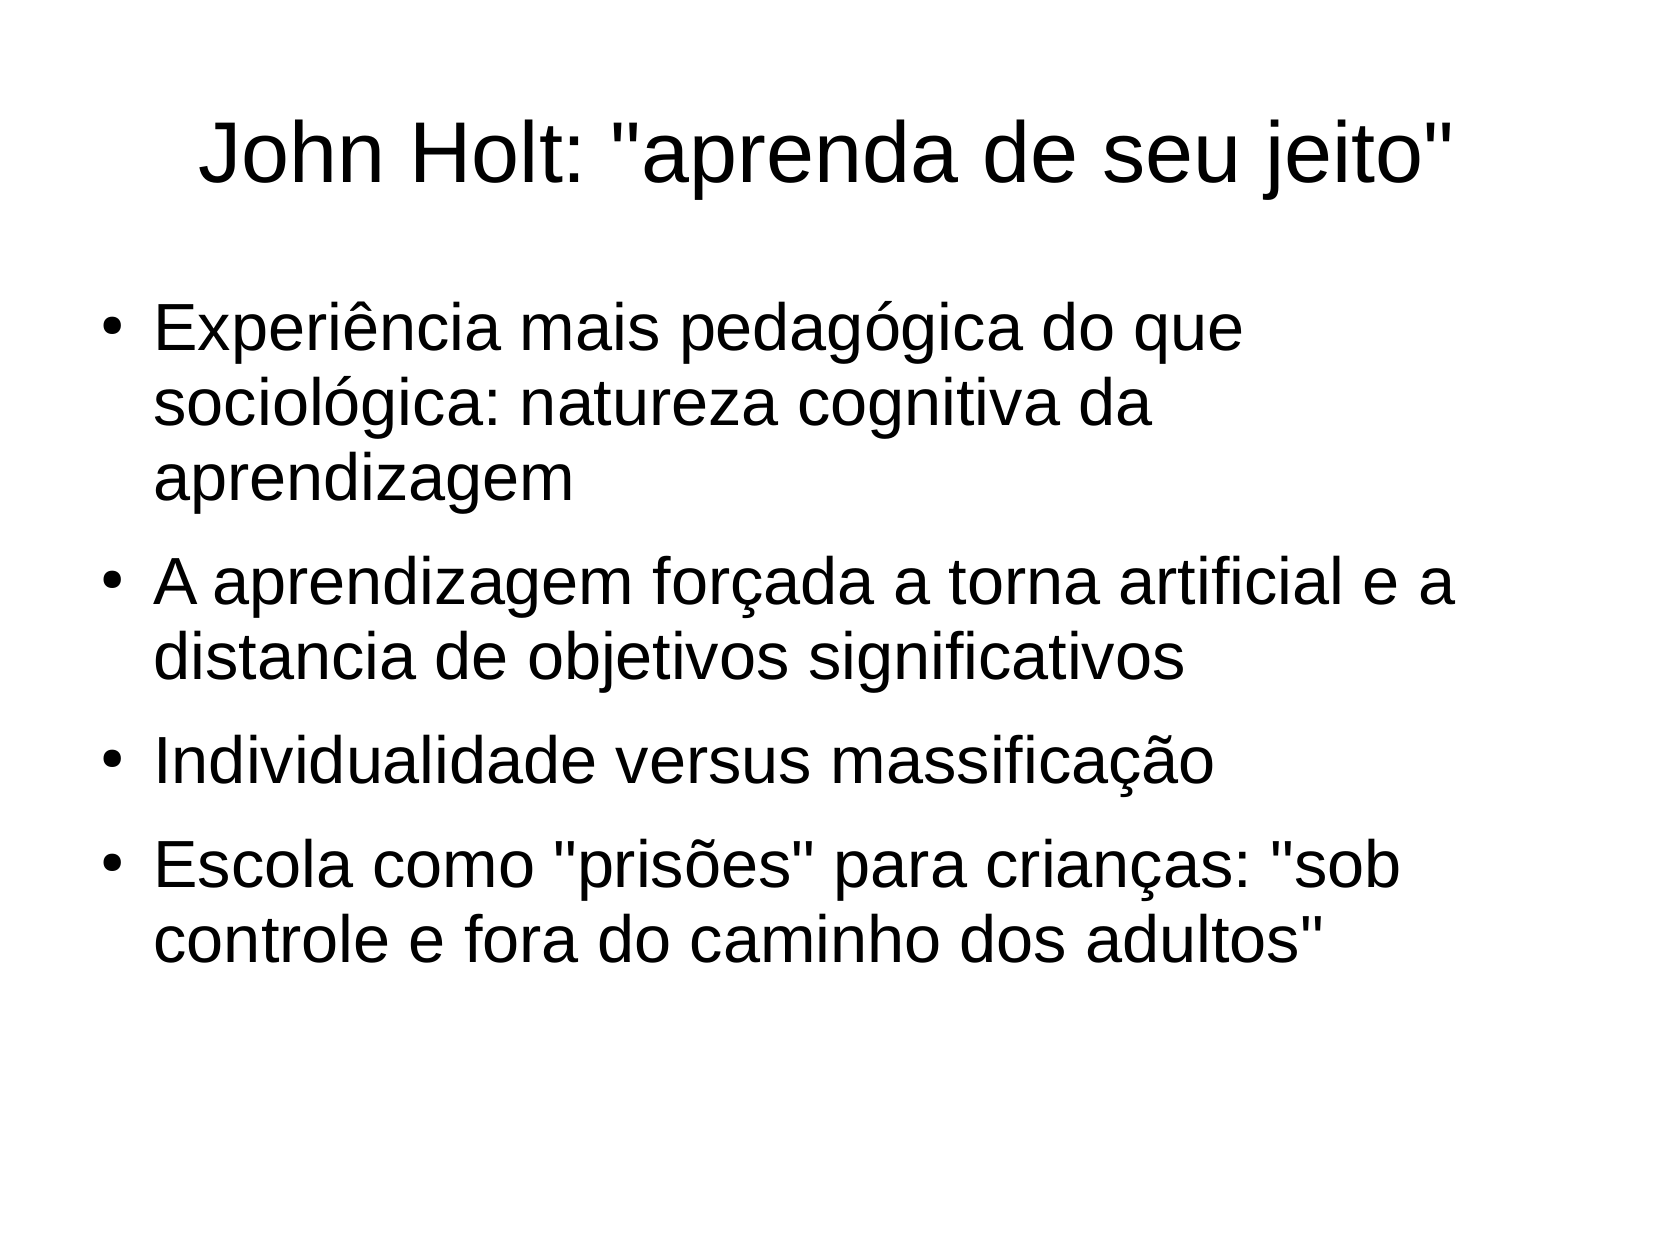

# John Holt: "aprenda de seu jeito"
Experiência mais pedagógica do que sociológica: natureza cognitiva da aprendizagem
A aprendizagem forçada a torna artificial e a distancia de objetivos significativos
Individualidade versus massificação
Escola como "prisões" para crianças: "sob controle e fora do caminho dos adultos"